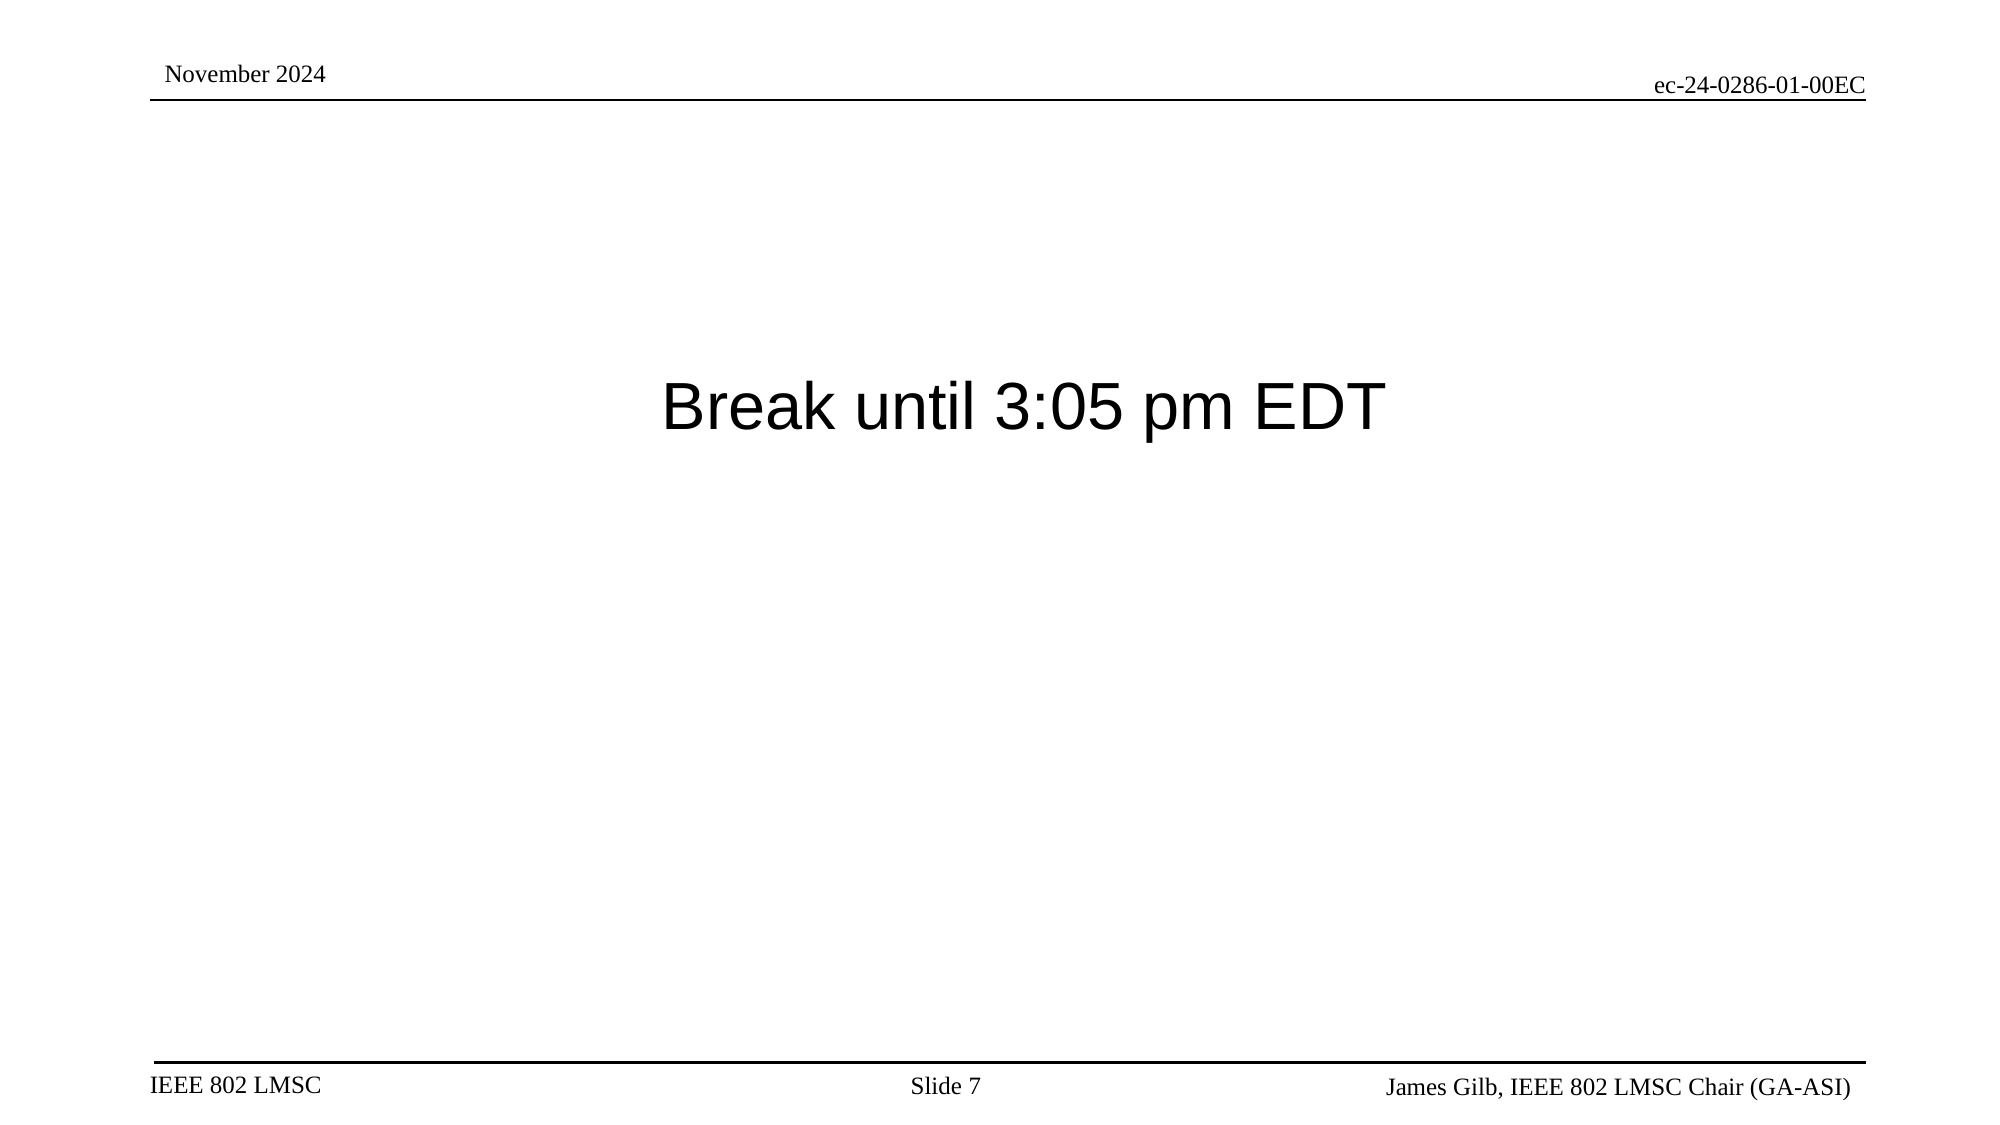

# Break until 3:05 pm EDT
7